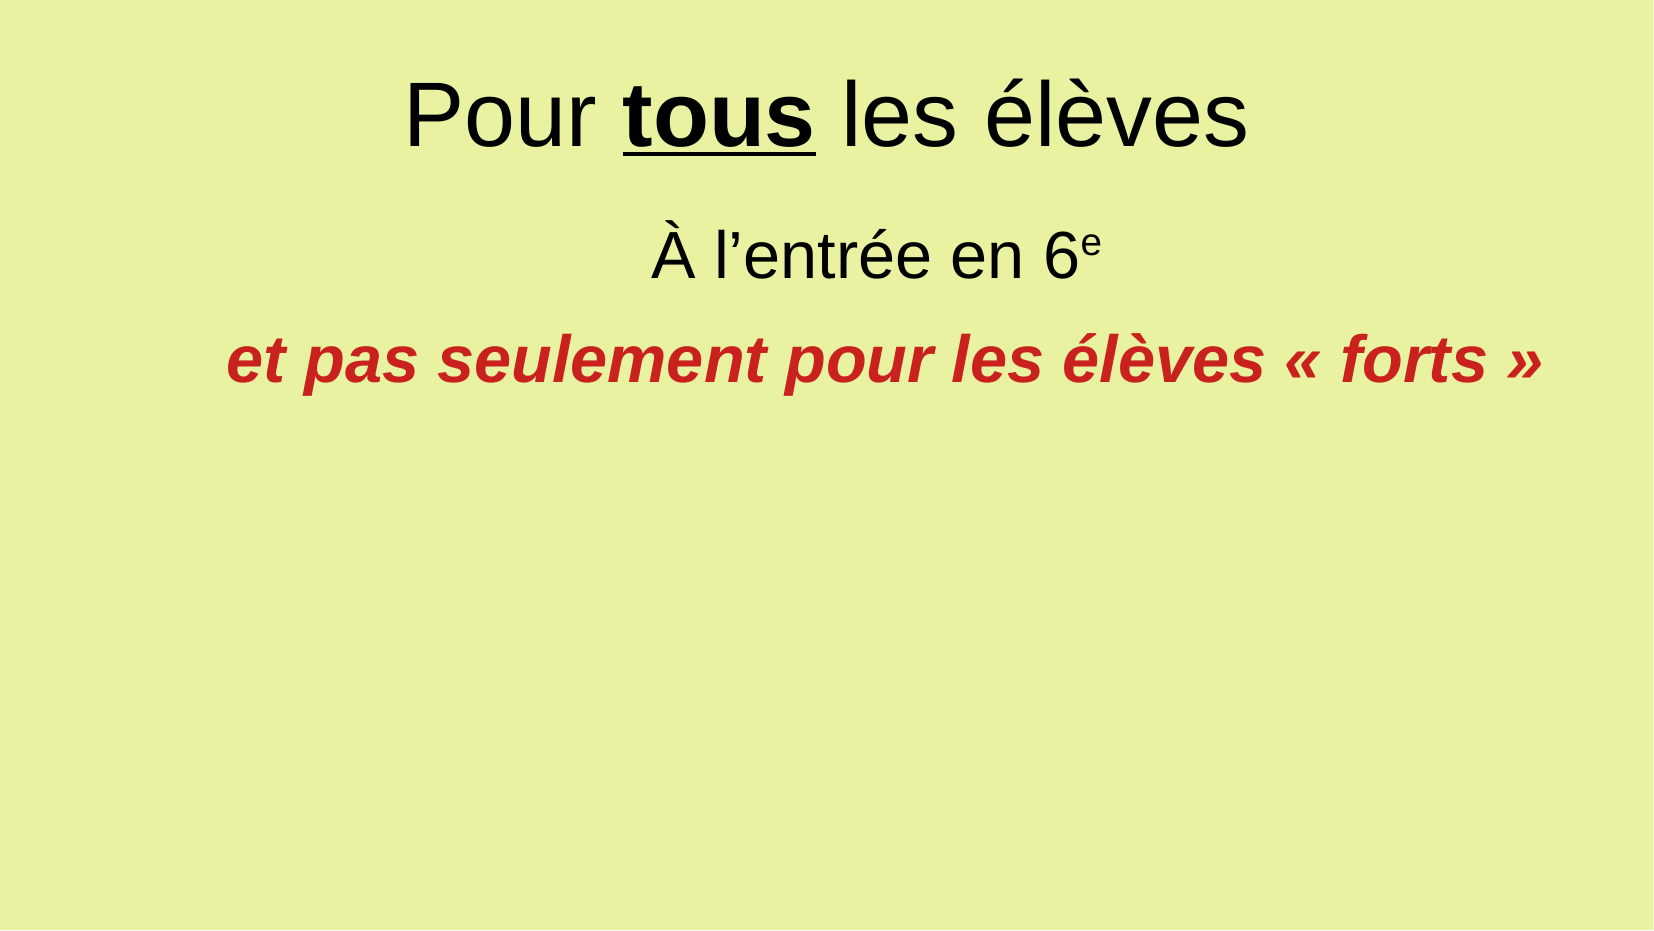

# Pour tous les élèves
À l’entrée en 6e
et pas seulement pour les élèves « forts »